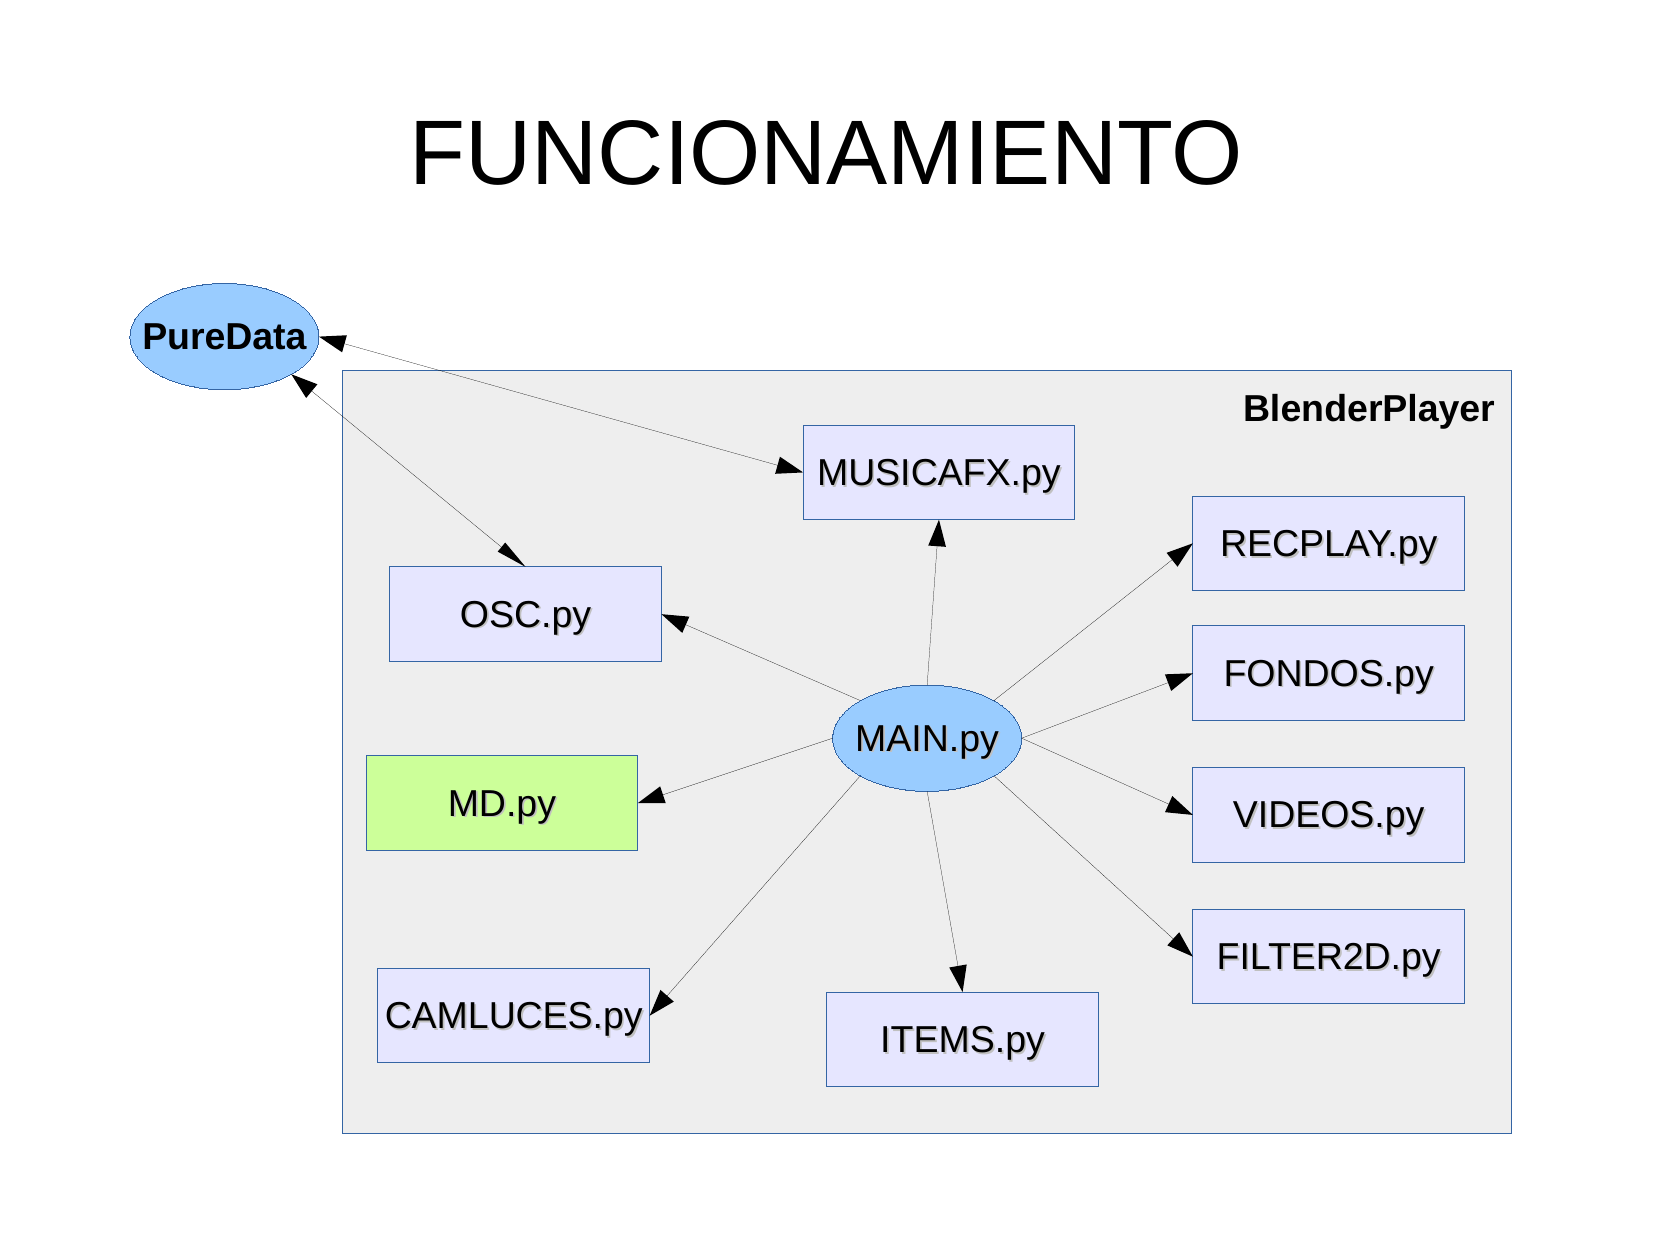

# FUNCIONAMIENTO
PureData
BlenderPlayer
MUSICAFX.py
RECPLAY.py
OSC.py
FONDOS.py
MAIN.py
MD.py
VIDEOS.py
FILTER2D.py
CAMLUCES.py
ITEMS.py